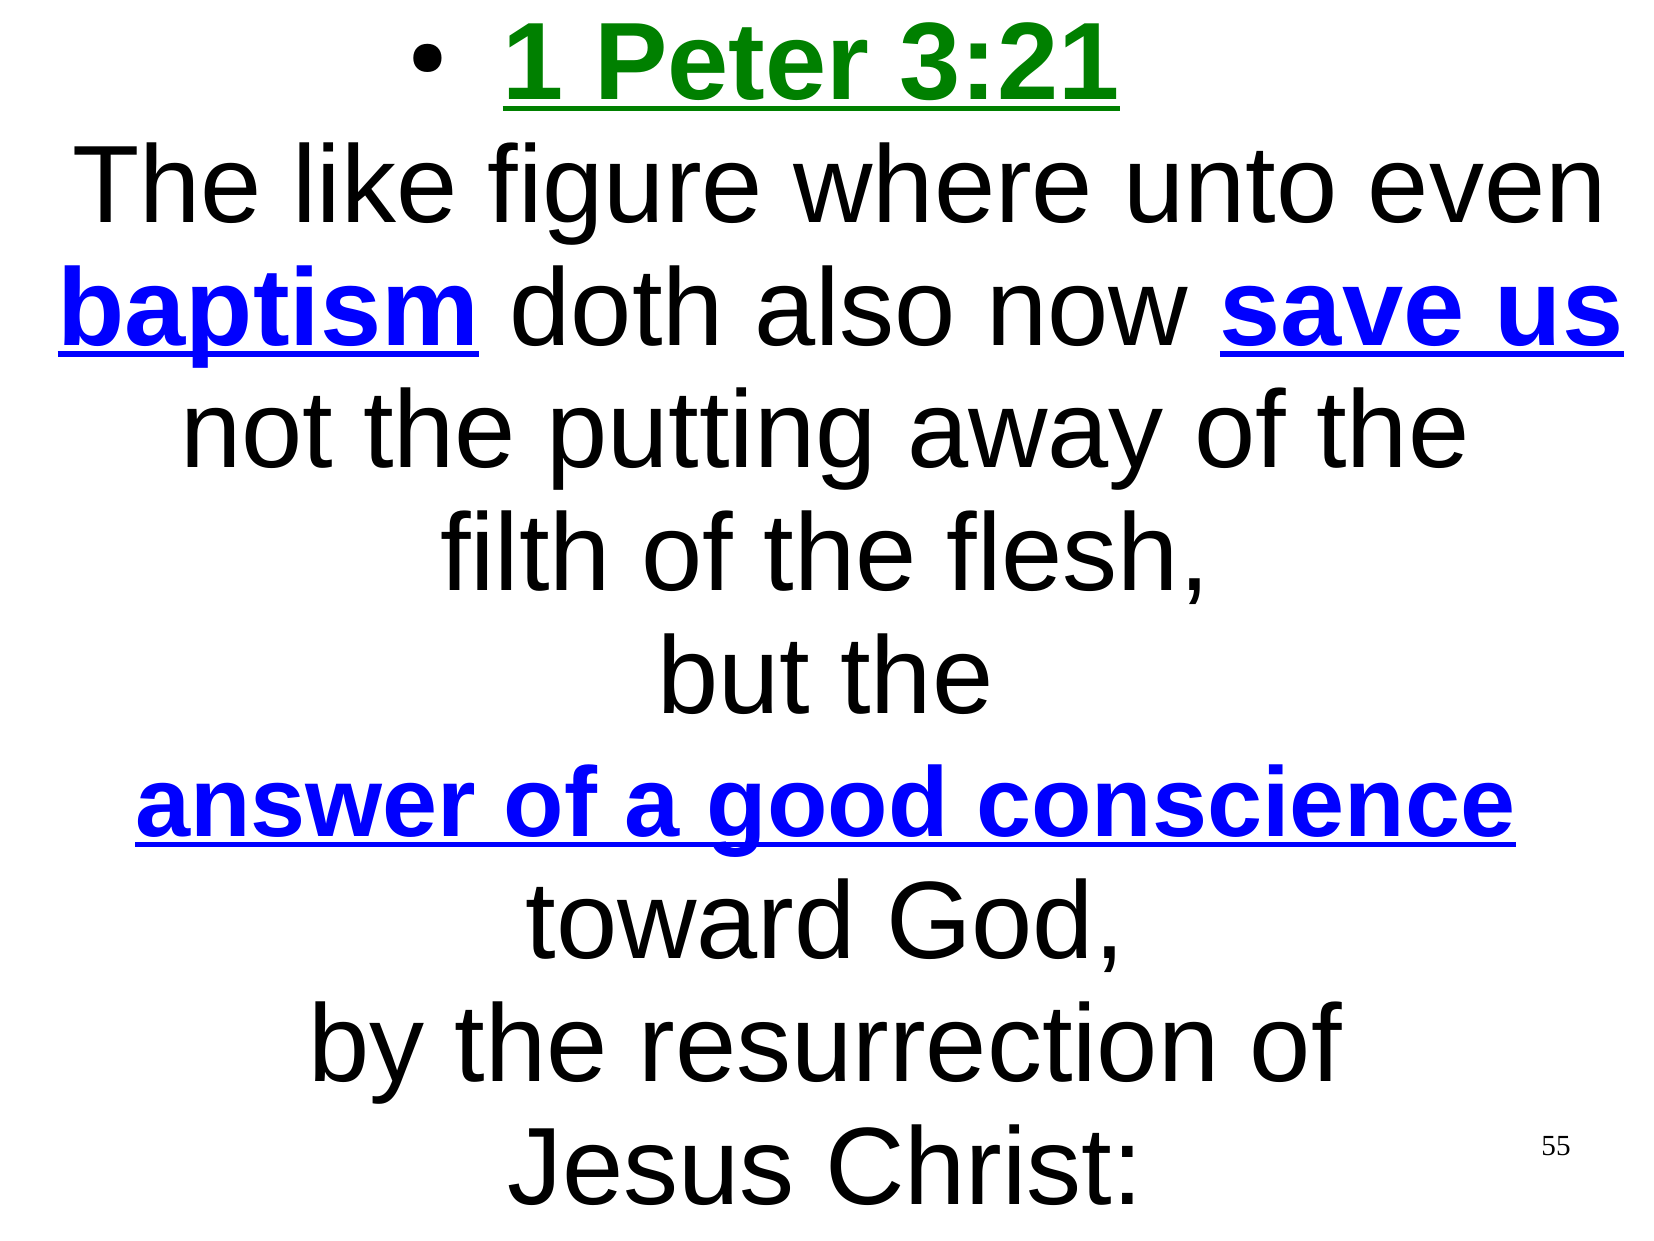

# 1 Peter 3:21  The like figure where unto even baptism doth also now save us not the putting away of the filth of the flesh, but the answer of a good conscience toward God, by the resurrection of Jesus Christ:
55